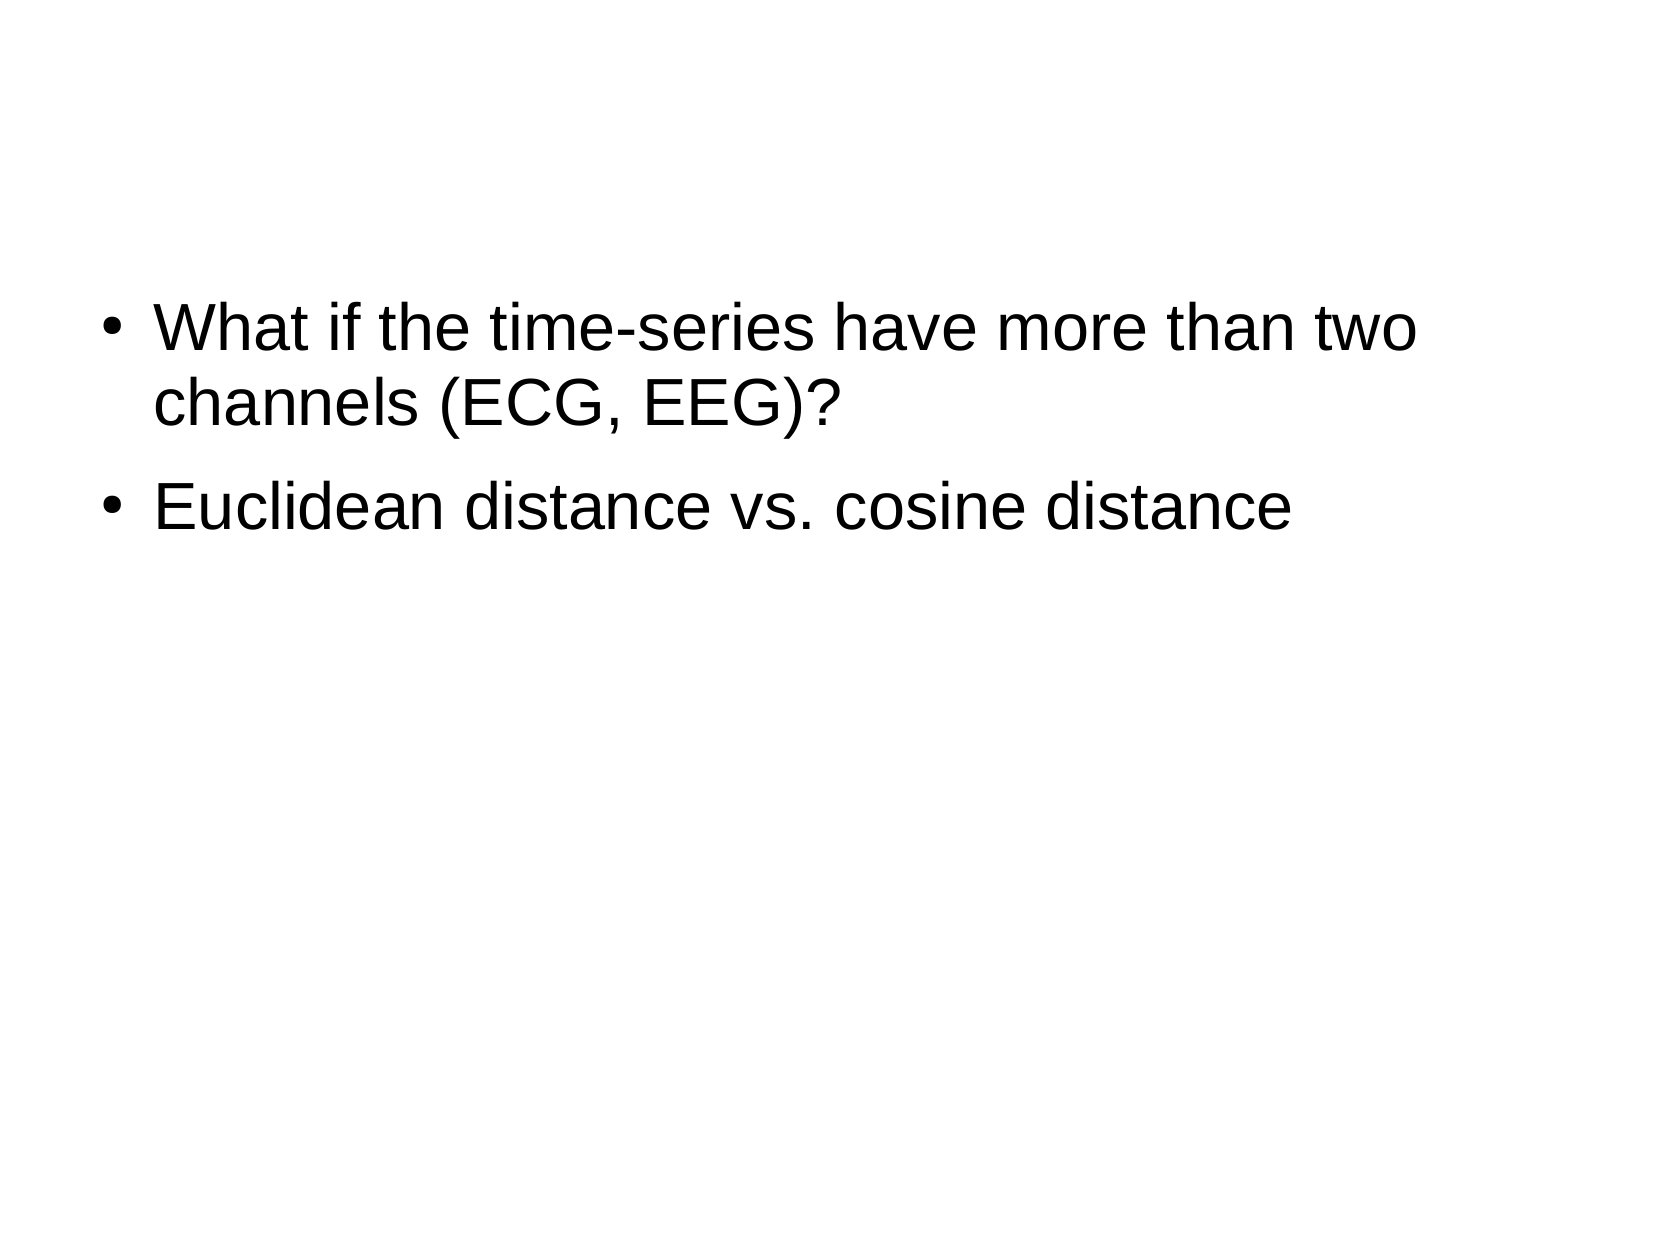

#
What if the time-series have more than two channels (ECG, EEG)?
Euclidean distance vs. cosine distance